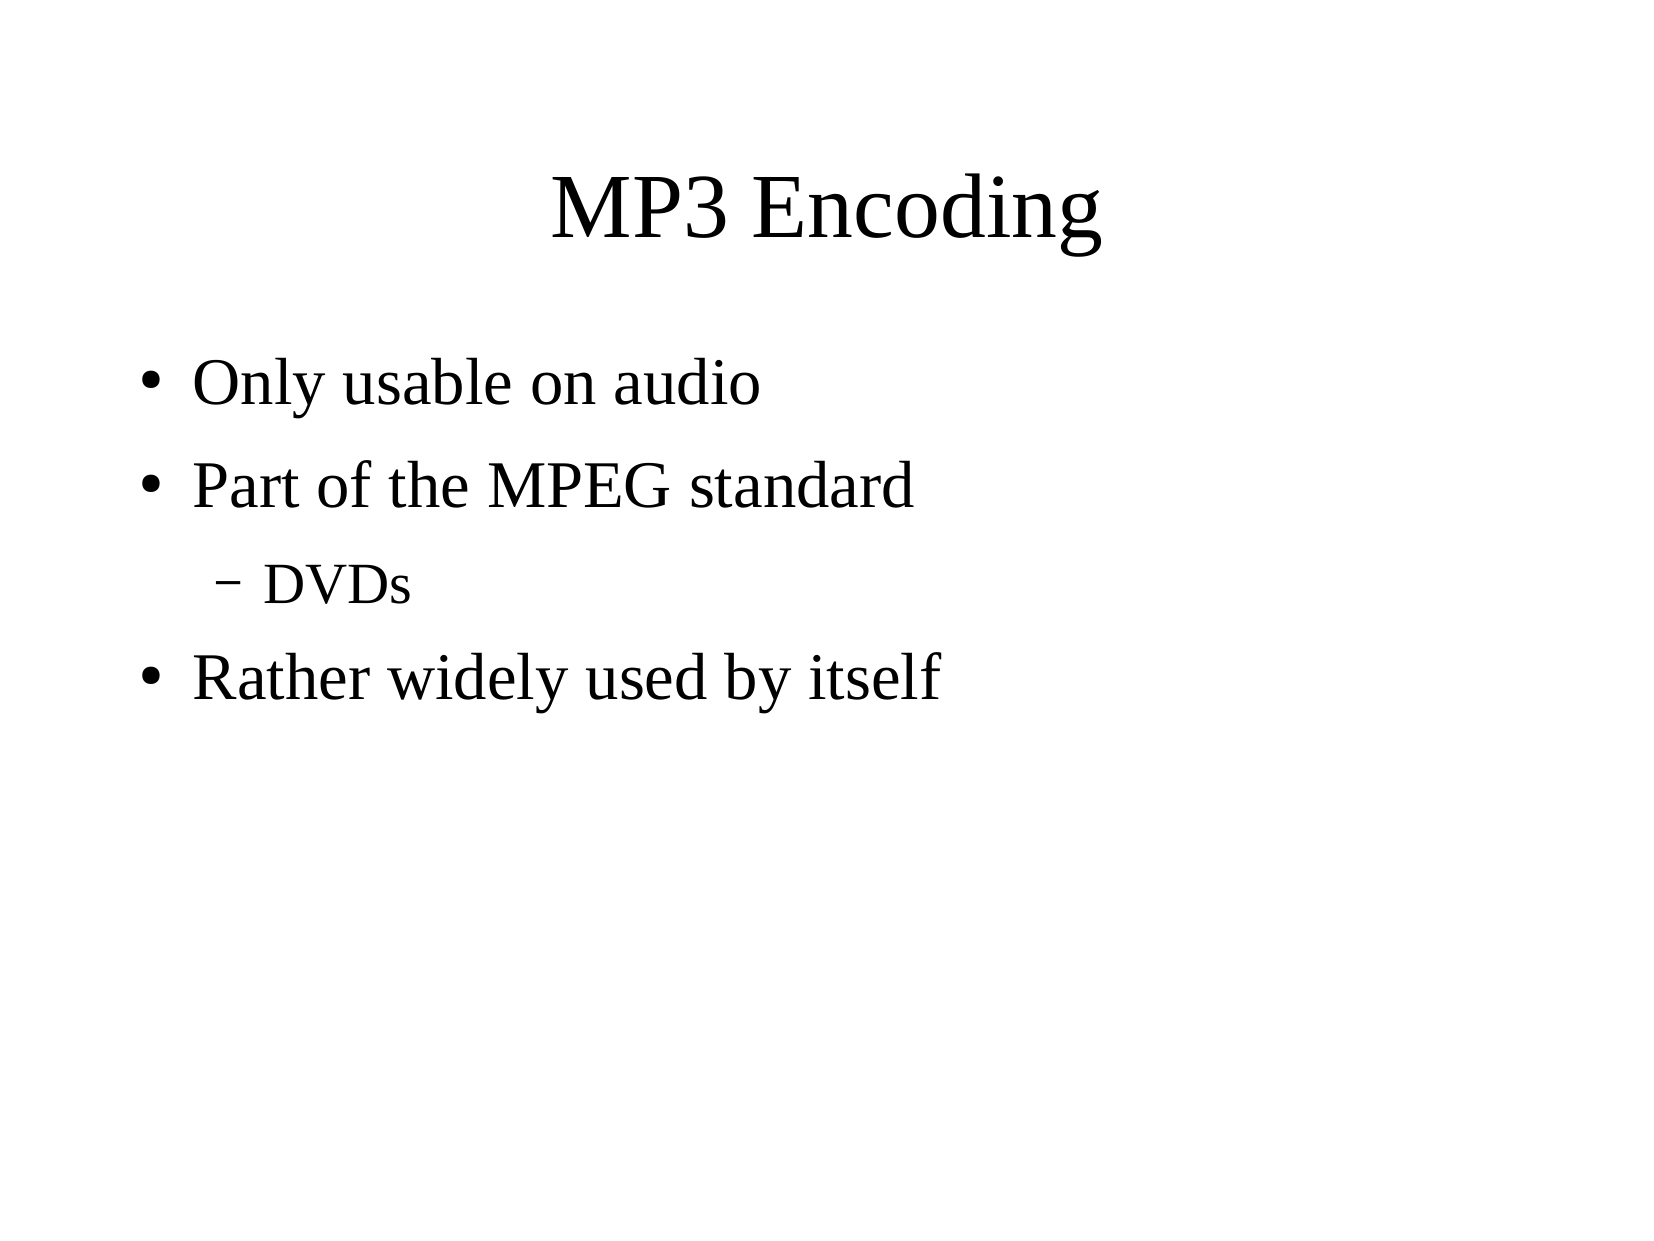

# MP3 Encoding
Only usable on audio
Part of the MPEG standard
DVDs
Rather widely used by itself